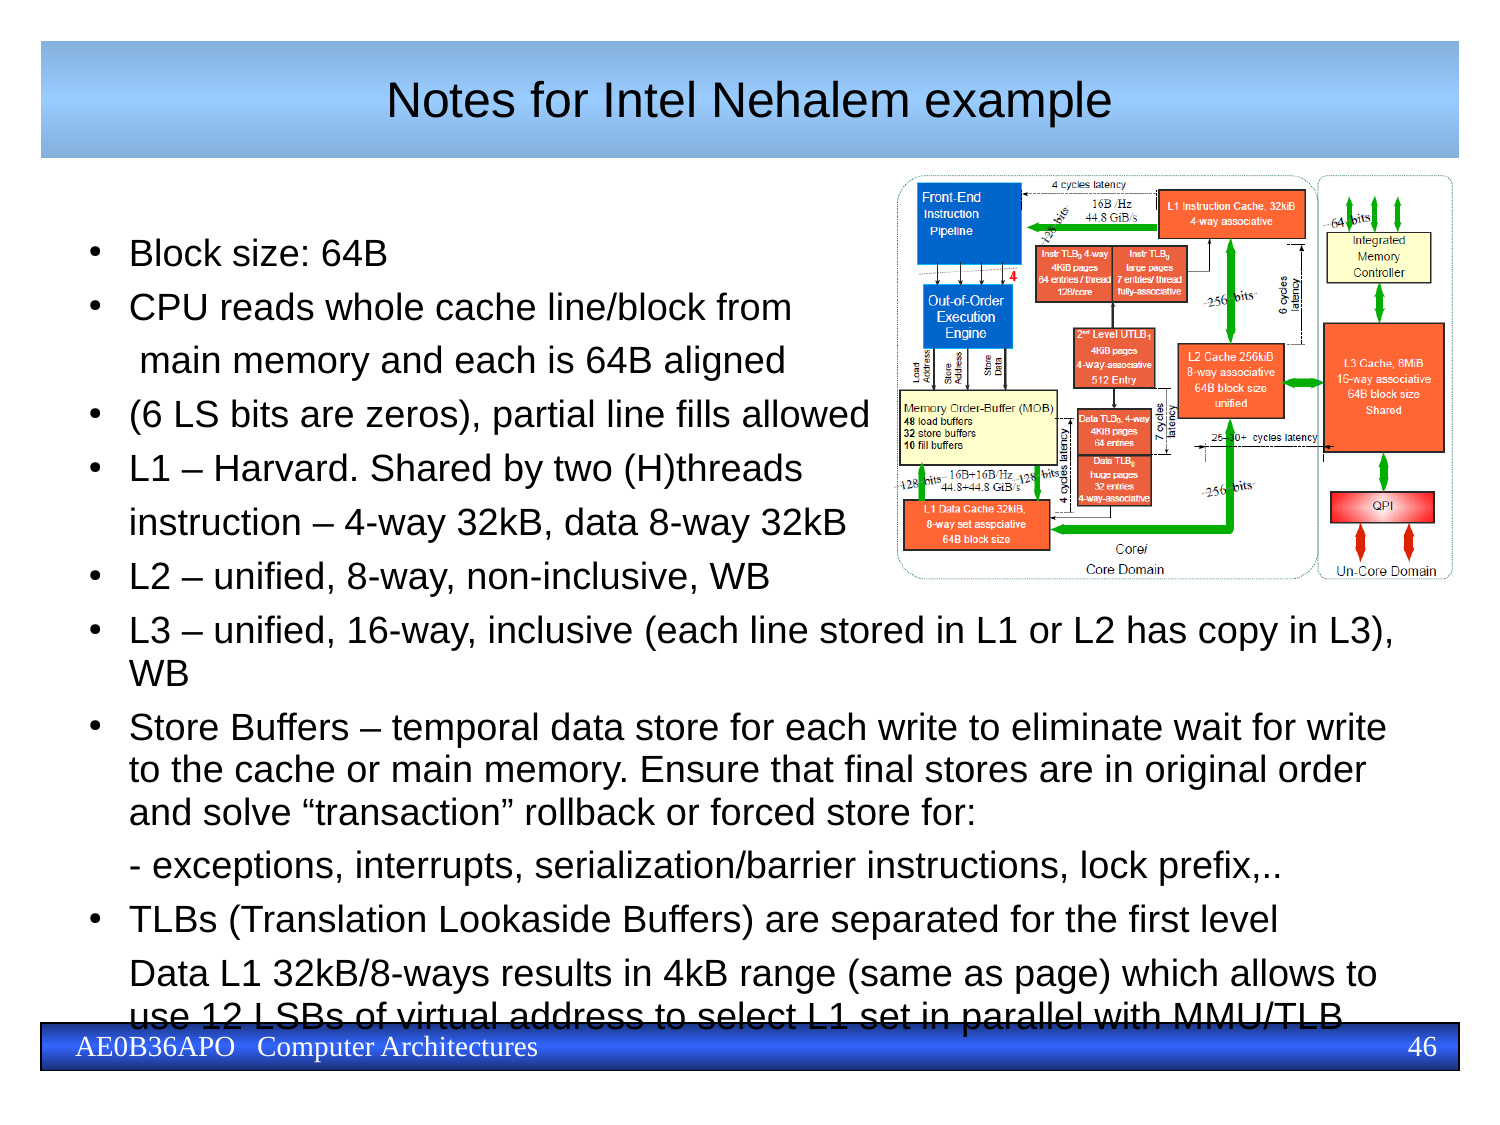

# Notes for Intel Nehalem example
Block size: 64B
CPU reads whole cache line/block from
 main memory and each is 64B aligned
(6 LS bits are zeros), partial line fills allowed
L1 – Harvard. Shared by two (H)threads
instruction – 4-way 32kB, data 8-way 32kB
L2 – unified, 8-way, non-inclusive, WB
L3 – unified, 16-way, inclusive (each line stored in L1 or L2 has copy in L3), WB
Store Buffers – temporal data store for each write to eliminate wait for write to the cache or main memory. Ensure that final stores are in original order and solve “transaction” rollback or forced store for:
- exceptions, interrupts, serialization/barrier instructions, lock prefix,..
TLBs (Translation Lookaside Buffers) are separated for the first level
Data L1 32kB/8-ways results in 4kB range (same as page) which allows to use 12 LSBs of virtual address to select L1 set in parallel with MMU/TLB
AE0B36APO Computer Architectures
46